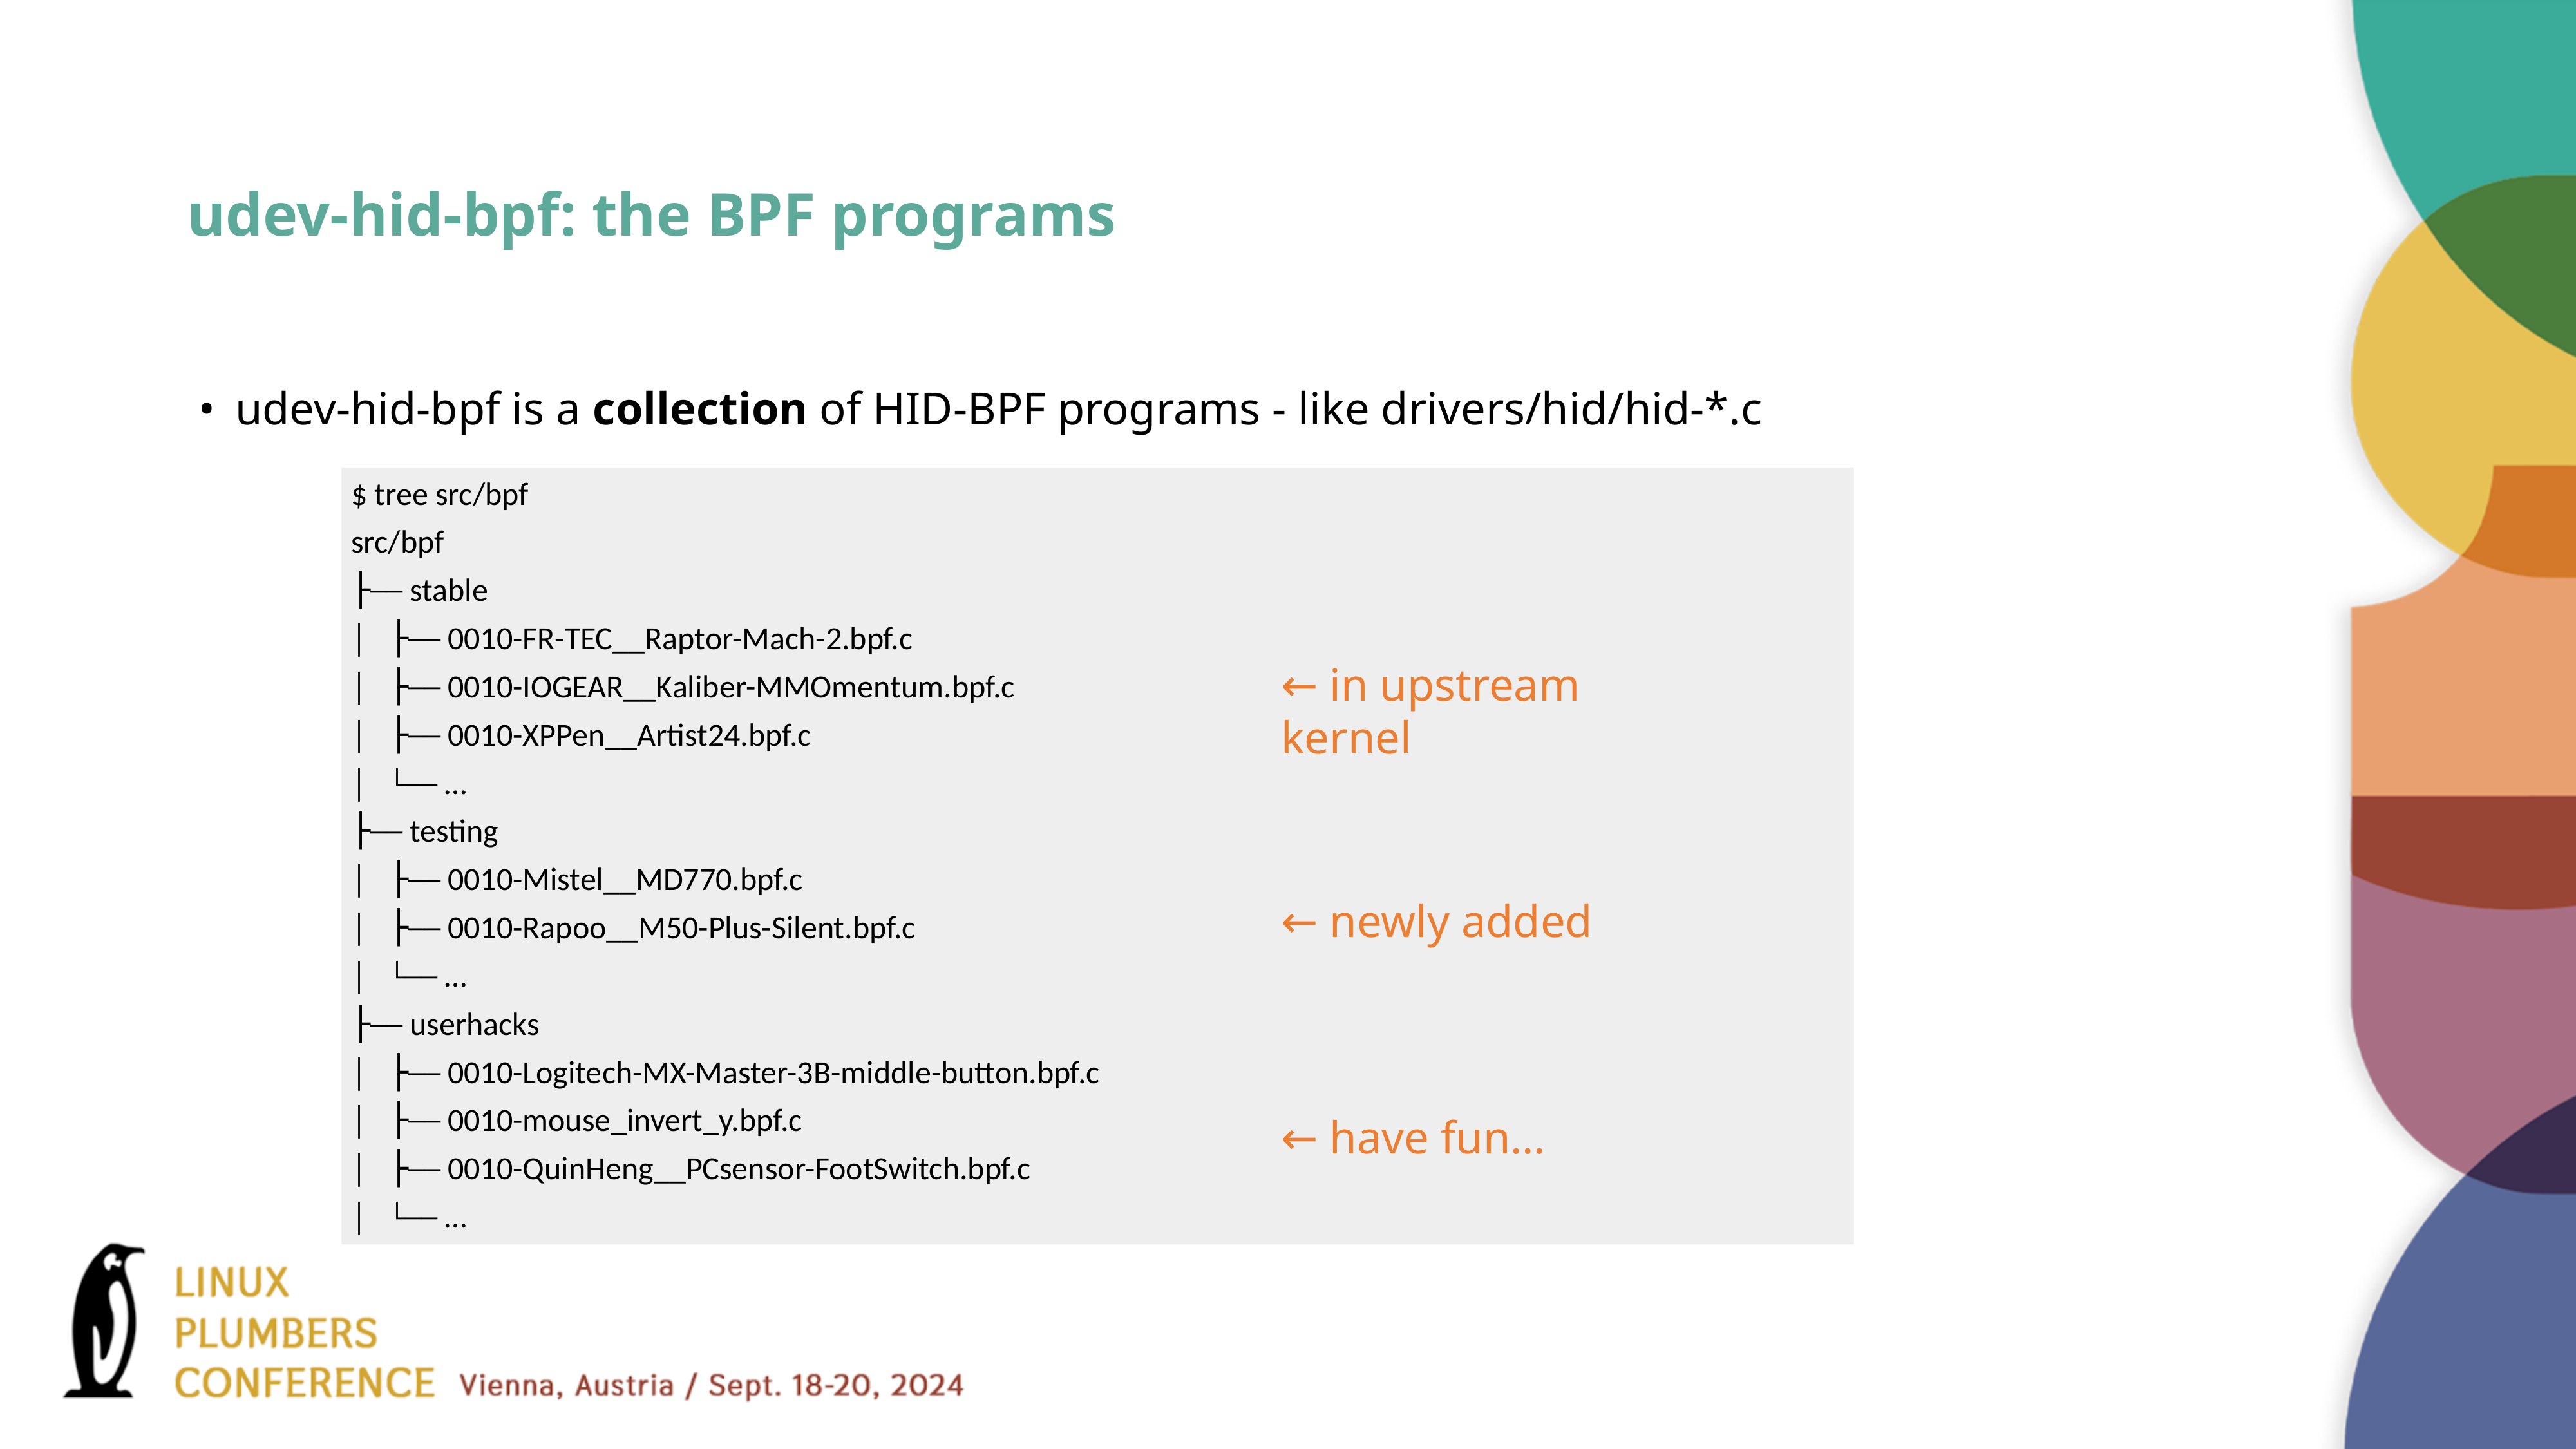

# udev-hid-bpf: the BPF programs
udev-hid-bpf is a collection of HID-BPF programs - like drivers/hid/hid-*.c
$ tree src/bpf
src/bpf
├── stable
│ ├── 0010-FR-TEC__Raptor-Mach-2.bpf.c
│ ├── 0010-IOGEAR__Kaliber-MMOmentum.bpf.c
│ ├── 0010-XPPen__Artist24.bpf.c
│ └── …
├── testing
│ ├── 0010-Mistel__MD770.bpf.c
│ ├── 0010-Rapoo__M50-Plus-Silent.bpf.c
│ └── …
├── userhacks
│ ├── 0010-Logitech-MX-Master-3B-middle-button.bpf.c
│ ├── 0010-mouse_invert_y.bpf.c
│ ├── 0010-QuinHeng__PCsensor-FootSwitch.bpf.c
│ └── …
← in upstream kernel
← newly added
← have fun…